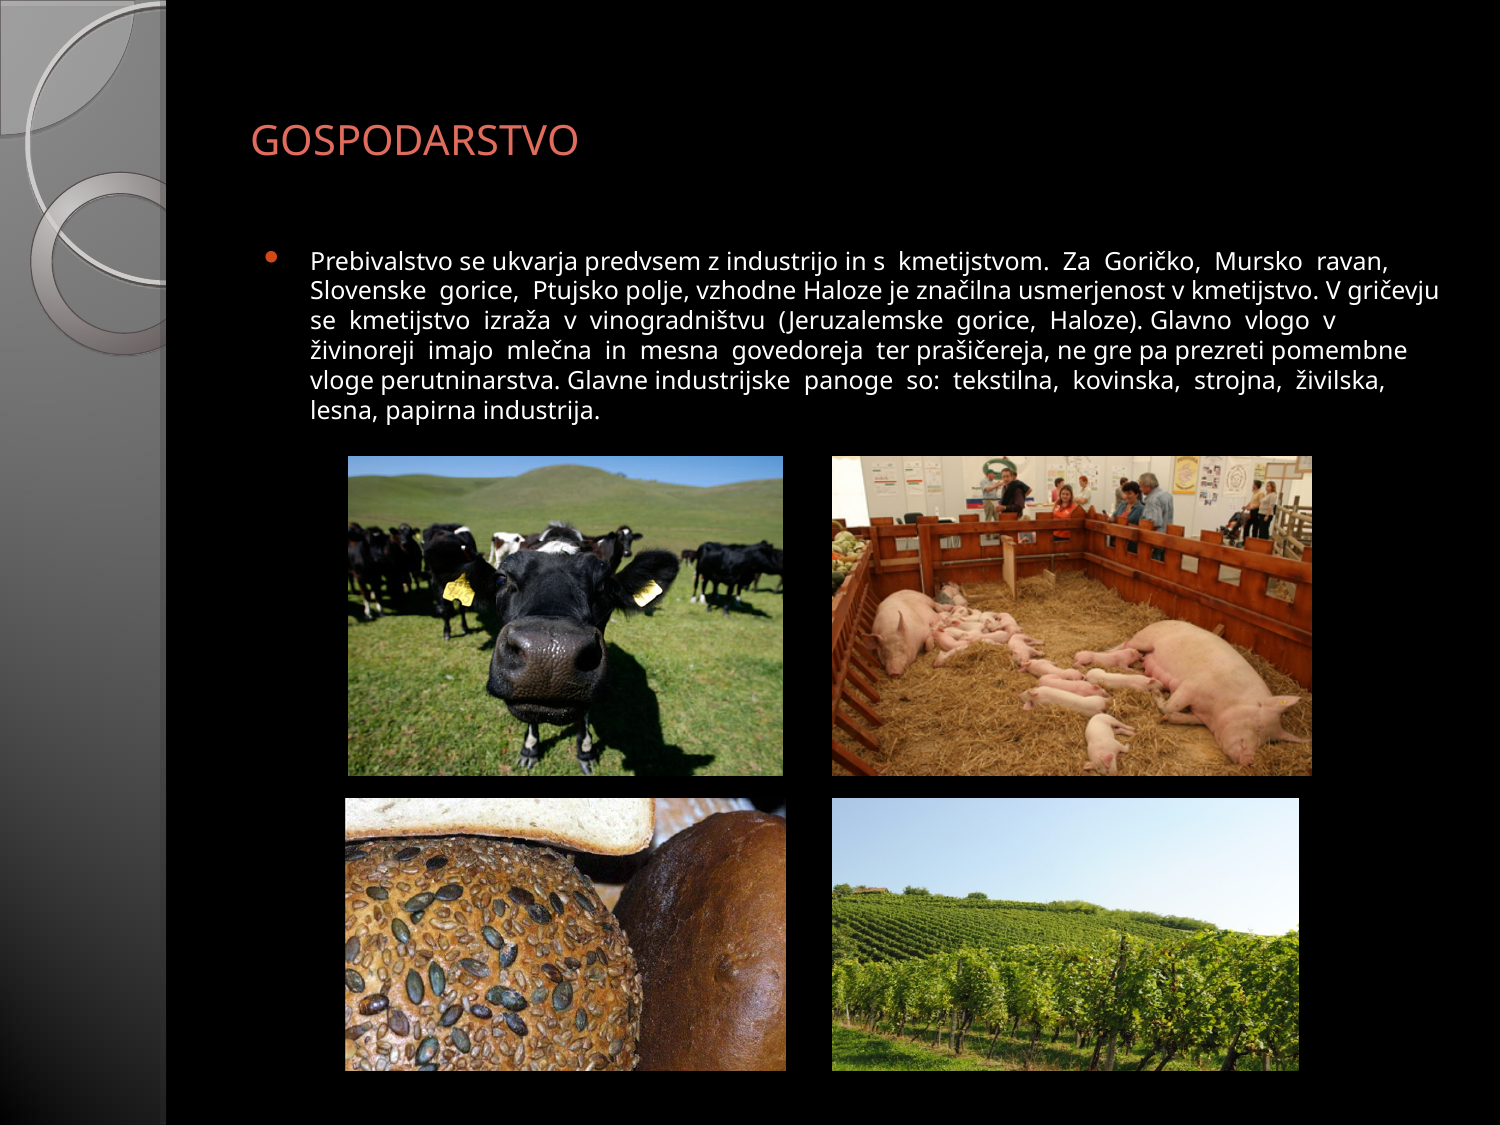

# GOSPODARSTVO
Prebivalstvo se ukvarja predvsem z industrijo in s kmetijstvom. Za Goričko, Mursko ravan, Slovenske gorice, Ptujsko polje, vzhodne Haloze je značilna usmerjenost v kmetijstvo. V gričevju se kmetijstvo izraža v vinogradništvu (Jeruzalemske gorice, Haloze). Glavno vlogo v živinoreji imajo mlečna in mesna govedoreja ter prašičereja, ne gre pa prezreti pomembne vloge perutninarstva. Glavne industrijske panoge so: tekstilna, kovinska, strojna, živilska, lesna, papirna industrija.